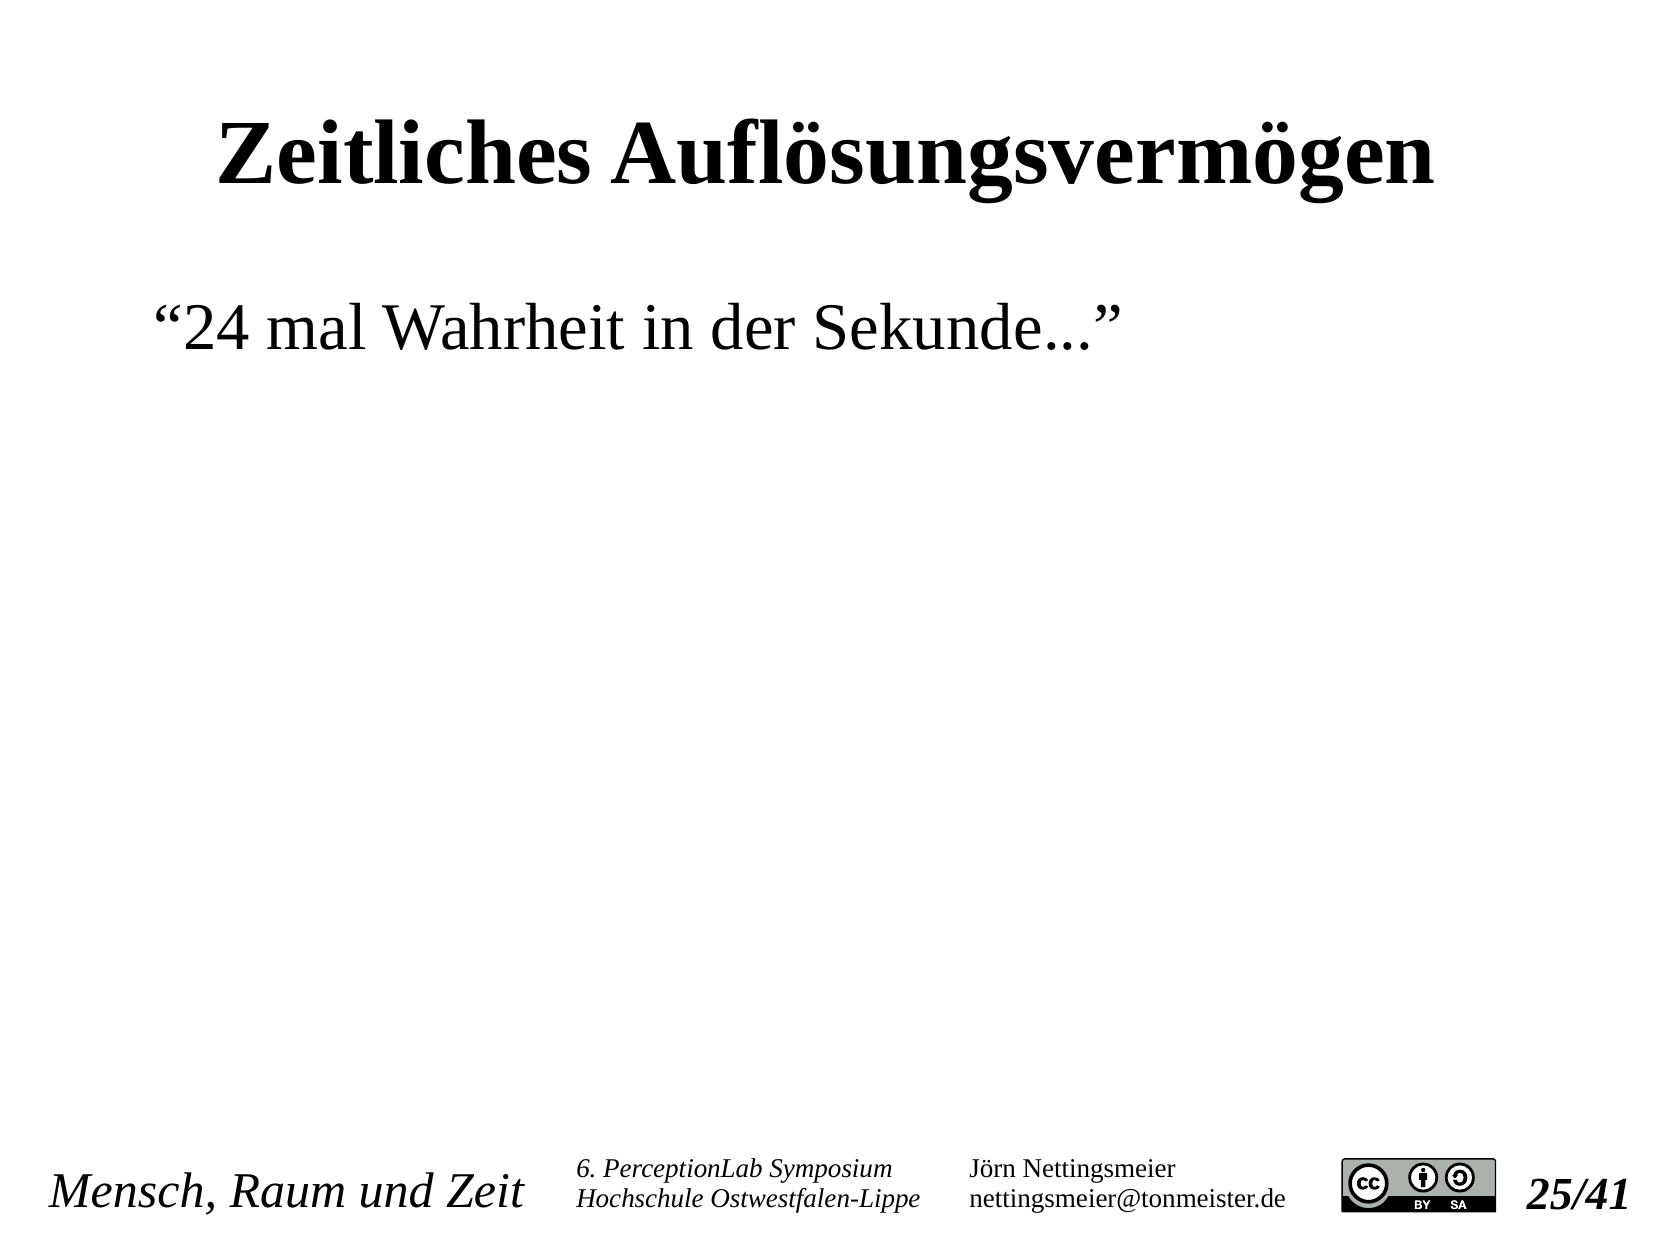

# Zeitliches Auflösungsvermögen
“24 mal Wahrheit in der Sekunde...”